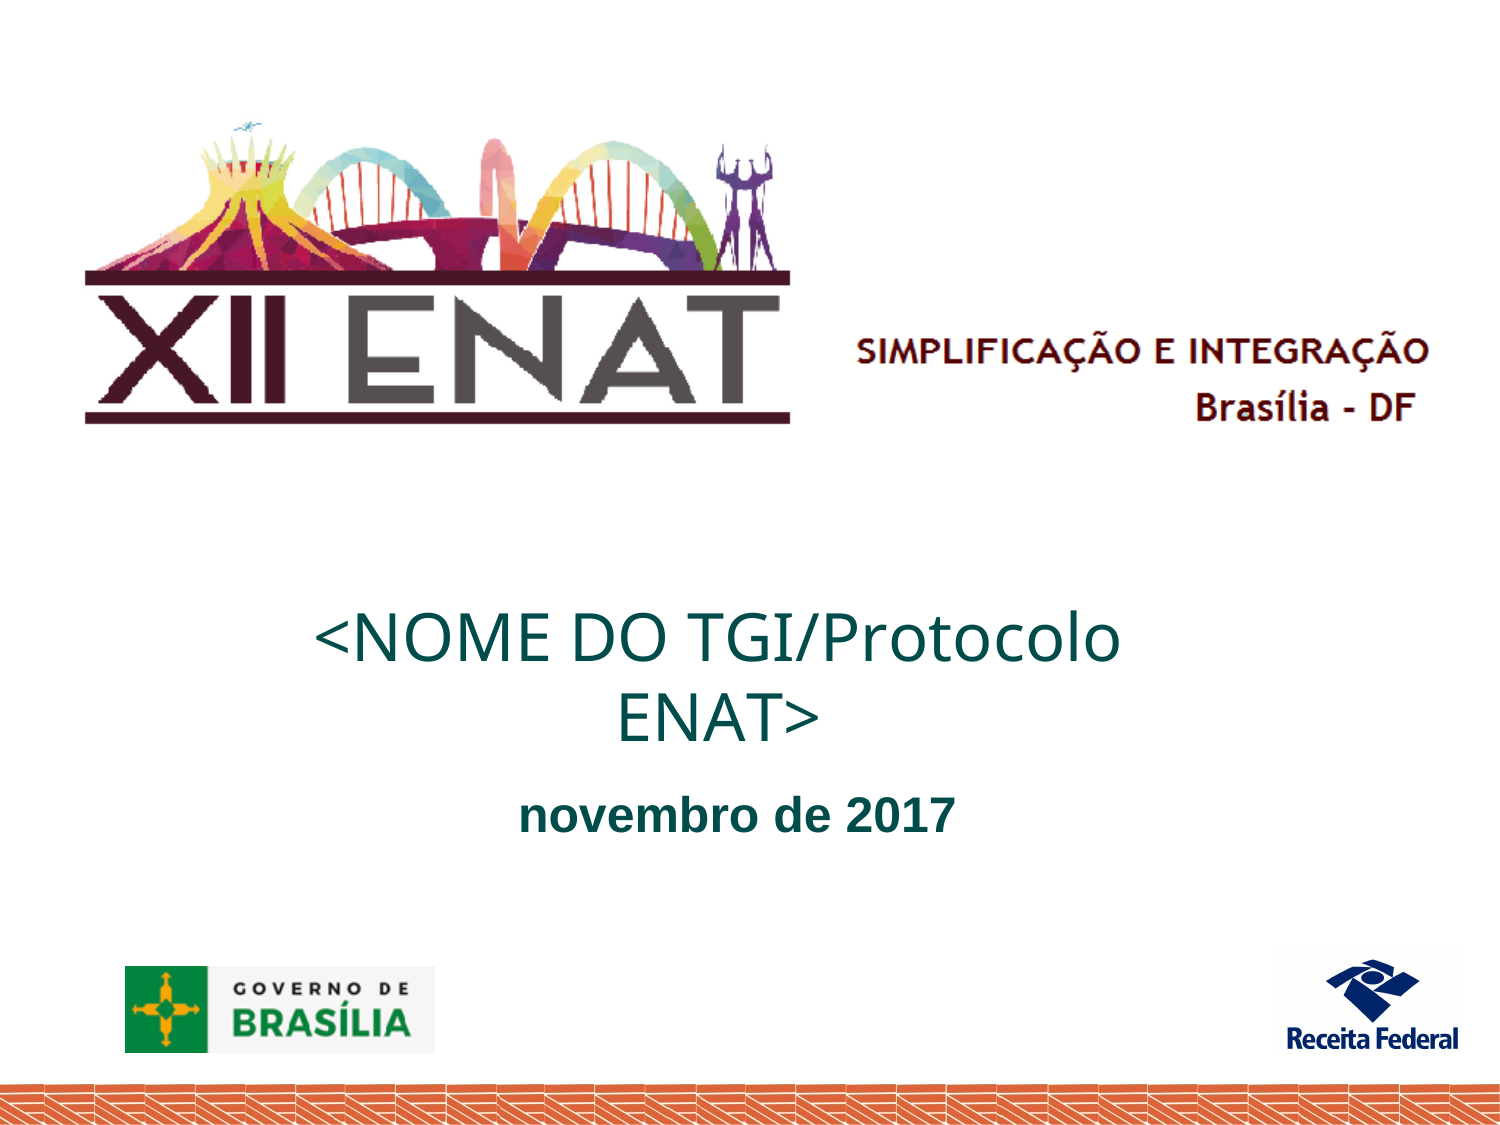

<NOME DO TGI/Protocolo ENAT>
novembro de 2017